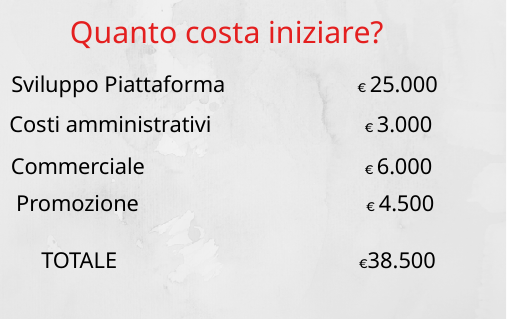

Quanto costa iniziare?
| Sviluppo Piattaforma | € 25.000 |
| --- | --- |
| Costi amministrativi | € 3.000 |
| Commerciale | € 6.000 |
| Promozione | € 4.500 |
| TOTALE | €38.500 |